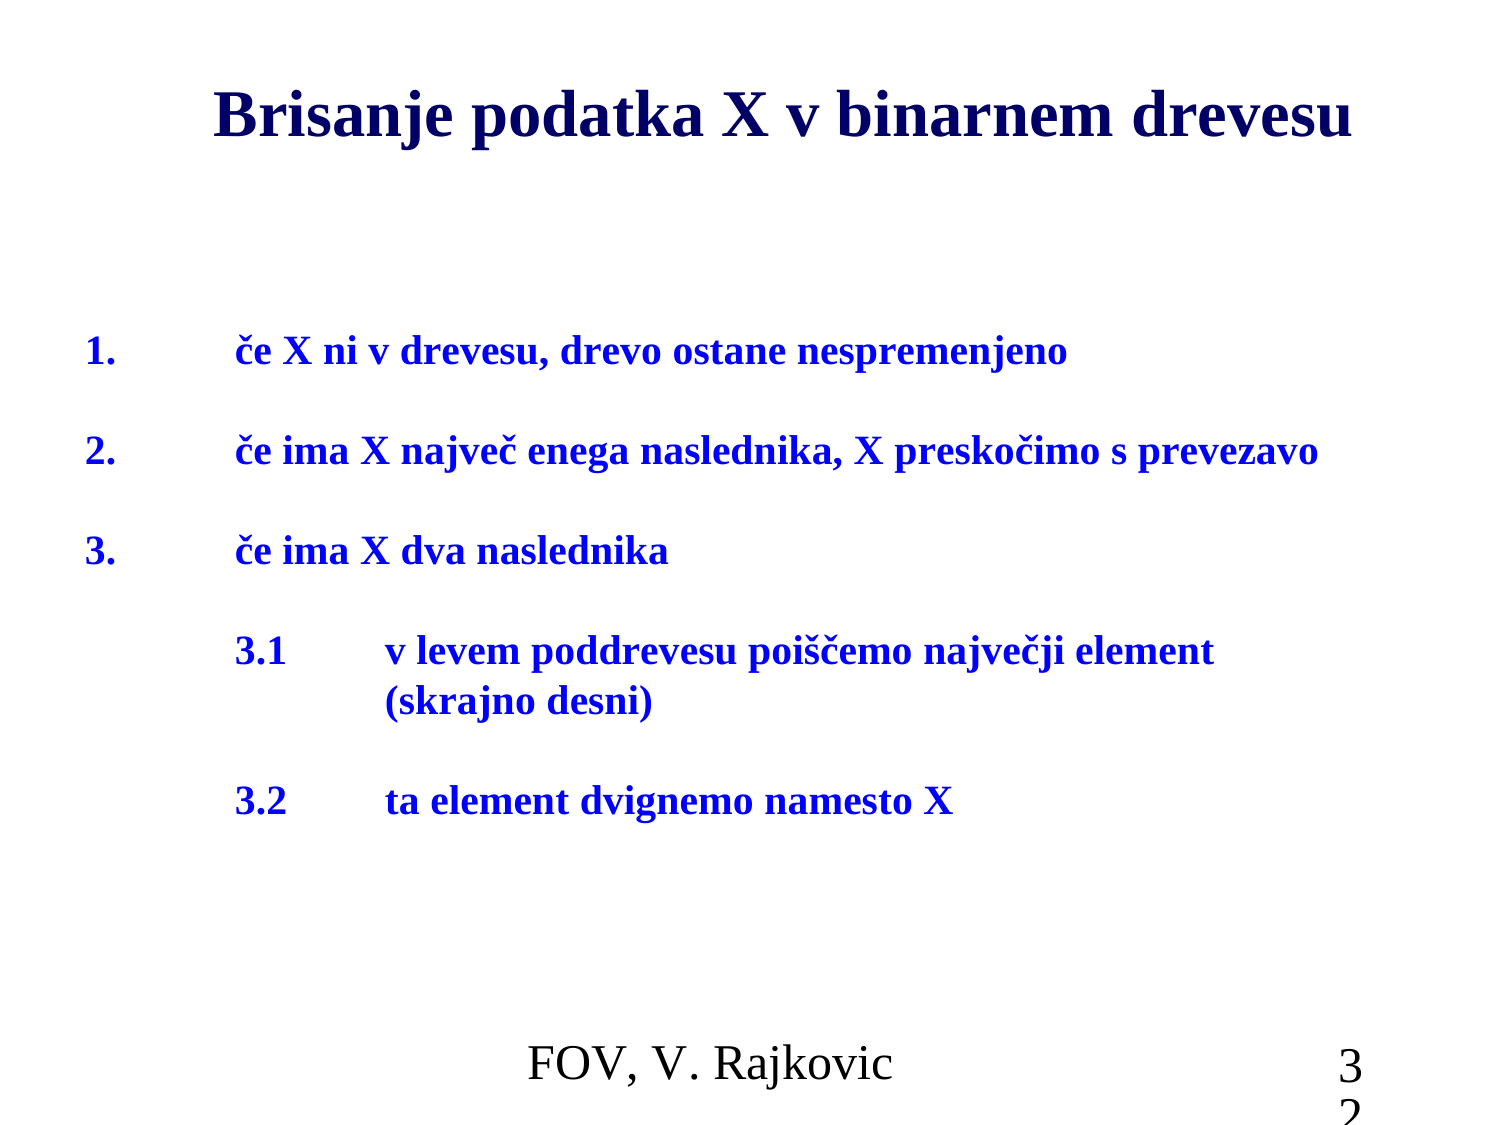

Brisanje podatka X v binarnem drevesu
1.	če X ni v drevesu, drevo ostane nespremenjeno
2.	če ima X največ enega naslednika, X preskočimo s prevezavo
3.	če ima X dva naslednika
	3.1	v levem poddrevesu poiščemo največji element
		(skrajno desni)
	3.2	ta element dvignemo namesto X
FOV, V. Rajkovic
32